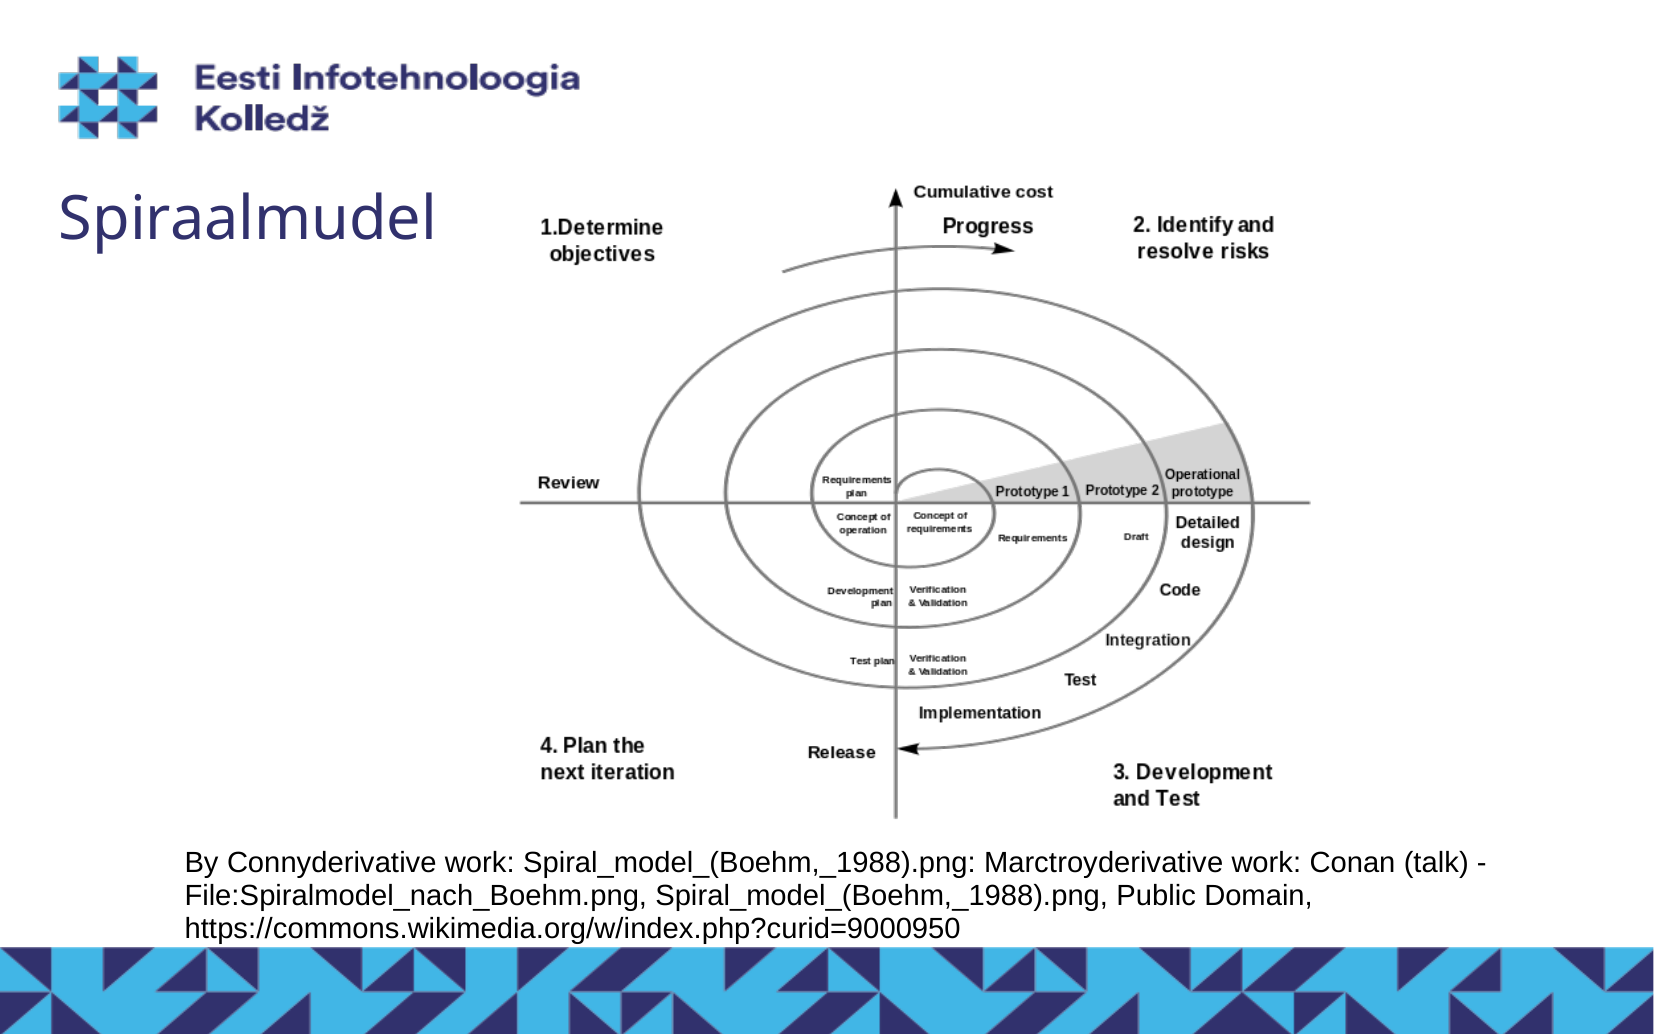

# Spiraalmudel
By Connyderivative work: Spiral_model_(Boehm,_1988).png: Marctroyderivative work: Conan (talk) - File:Spiralmodel_nach_Boehm.png, Spiral_model_(Boehm,_1988).png, Public Domain, https://commons.wikimedia.org/w/index.php?curid=9000950